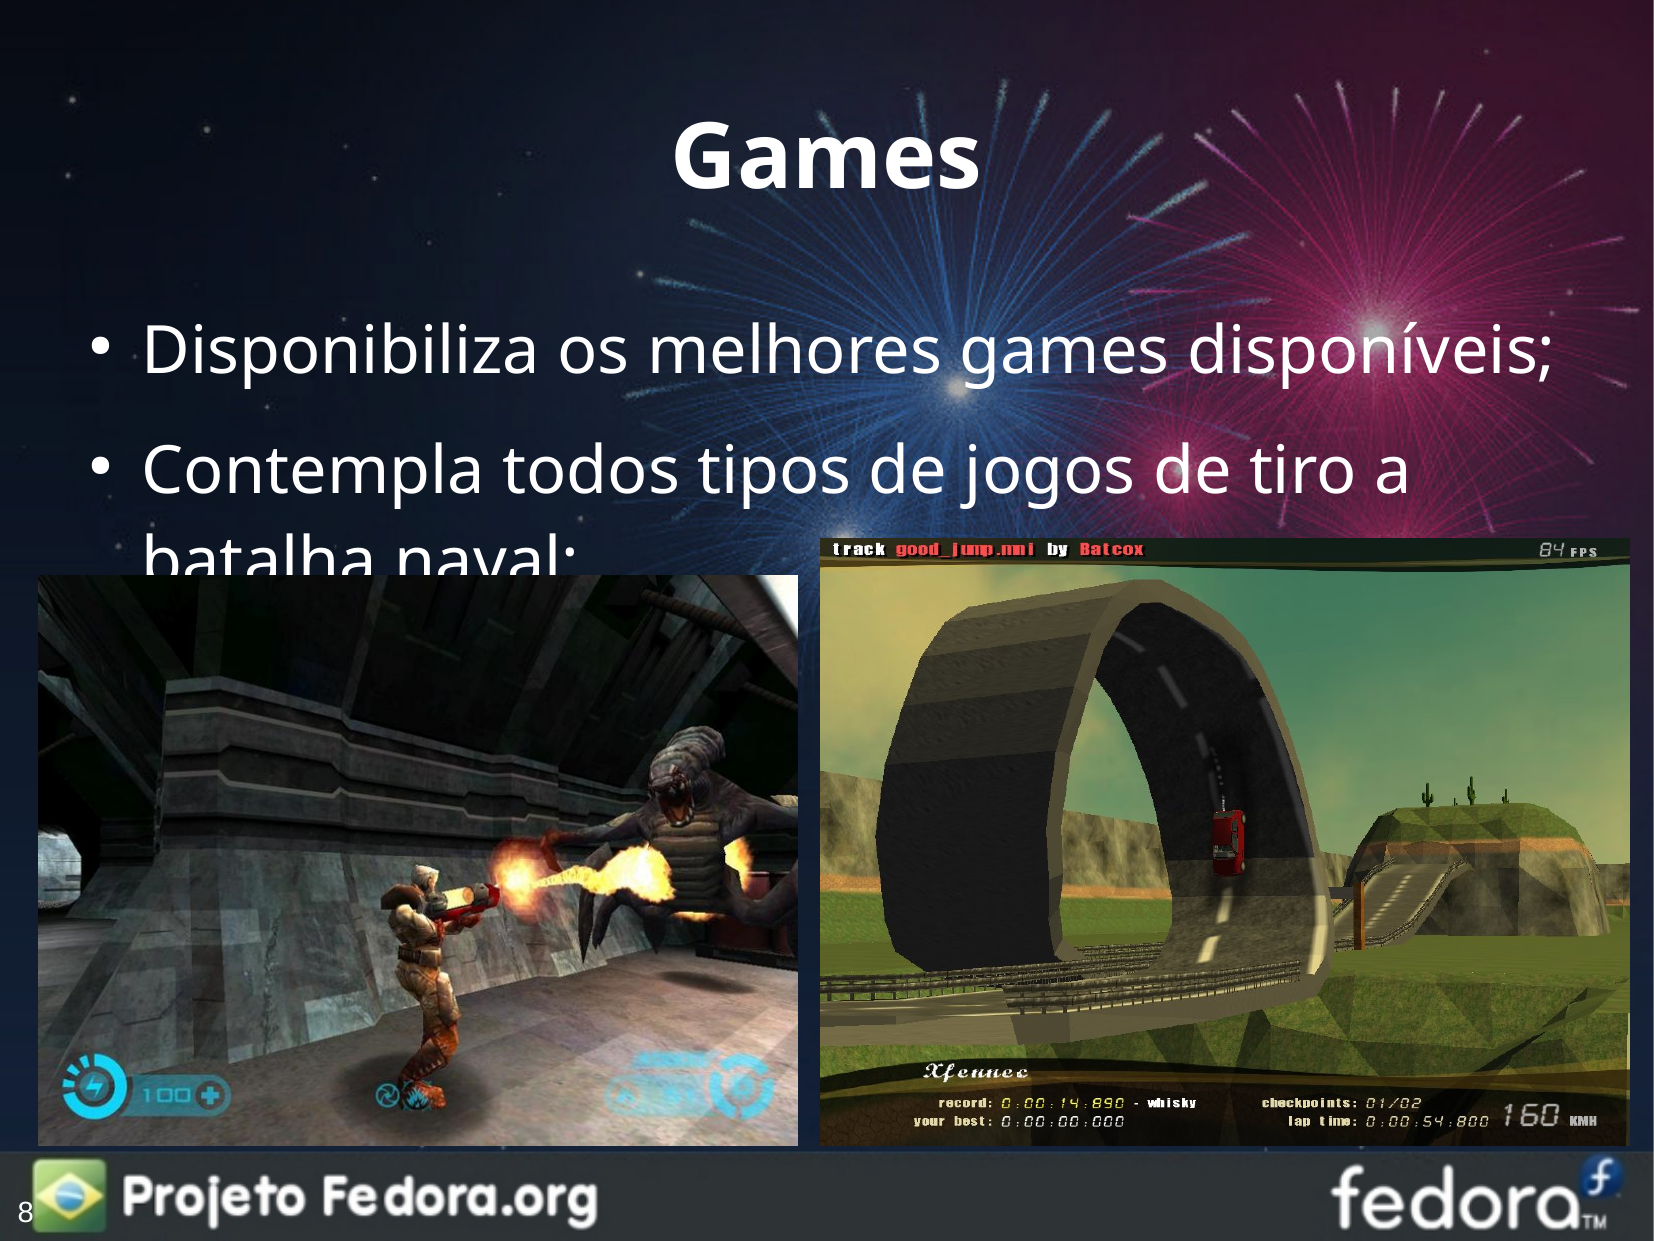

# Games
Disponibiliza os melhores games disponíveis;
Contempla todos tipos de jogos de tiro a batalha naval;
8